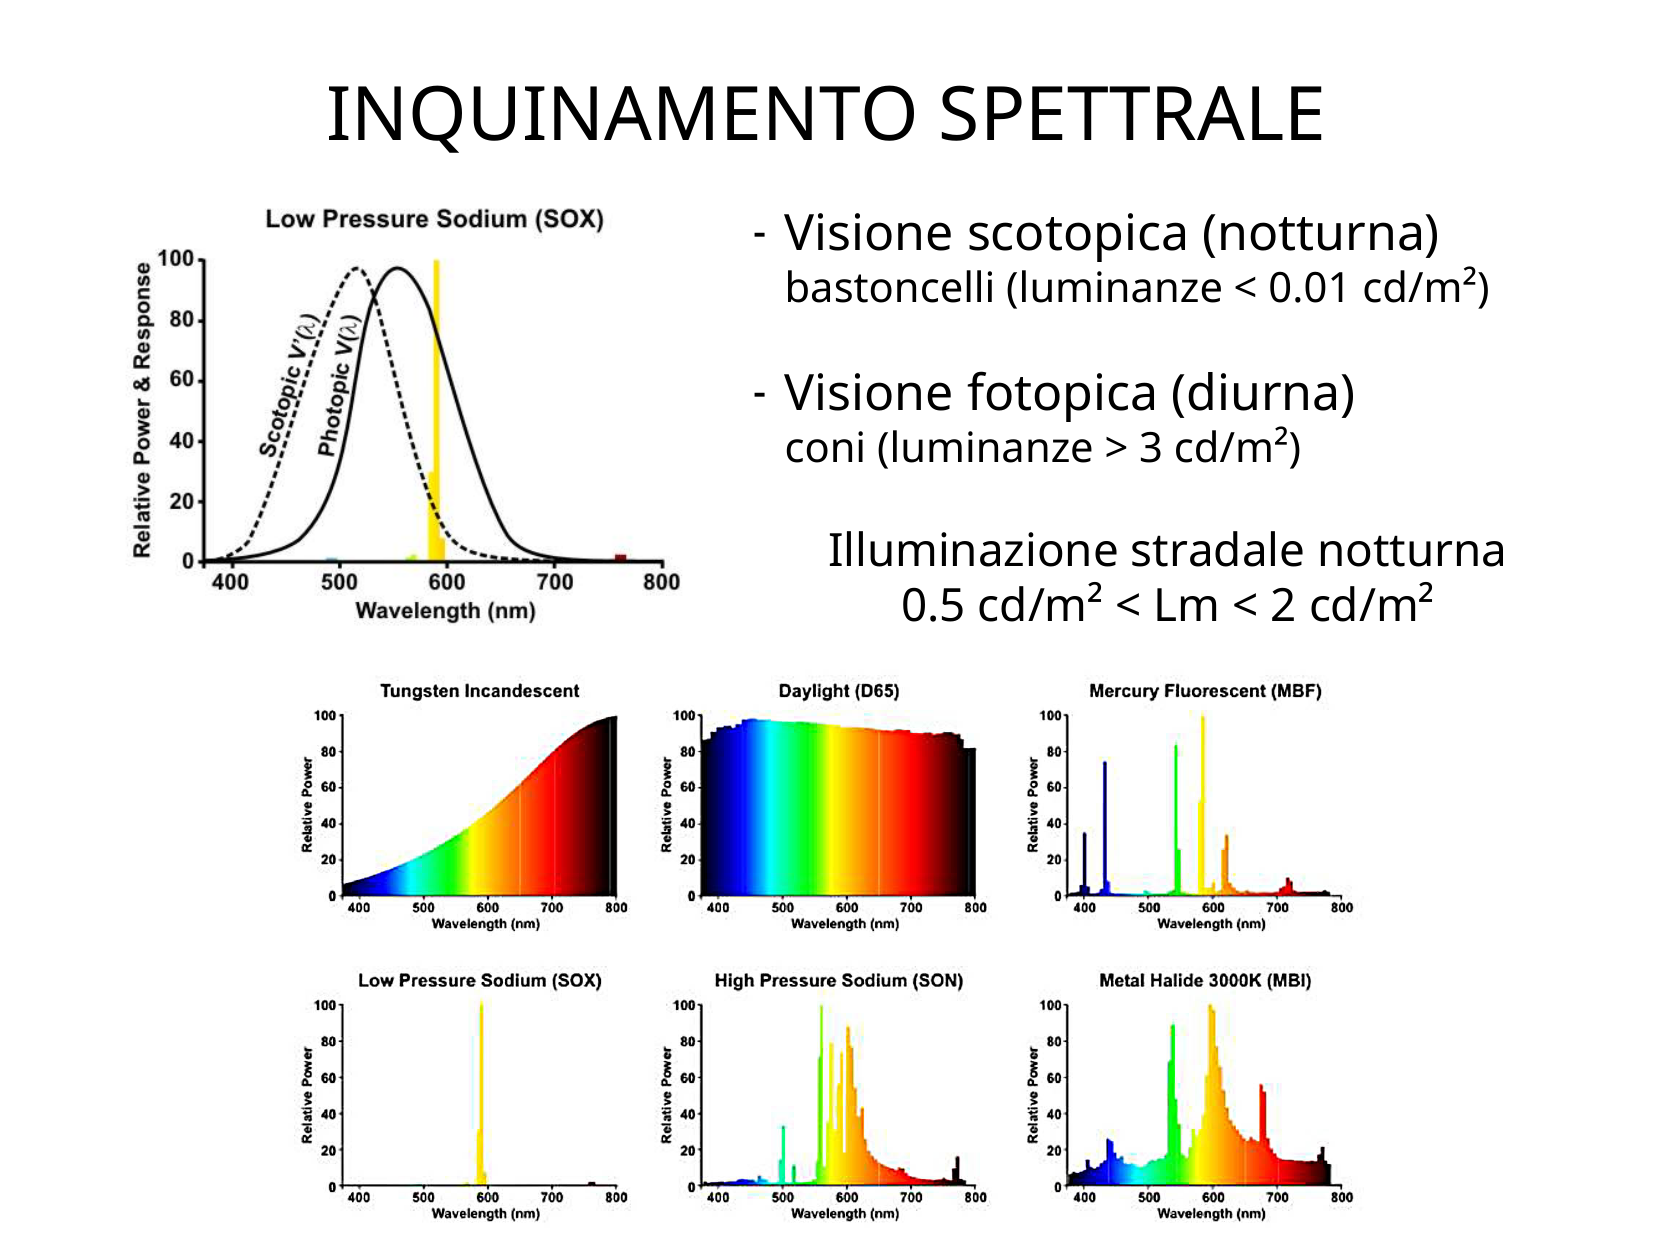

# INQUINAMENTO SPETTRALE
Visione scotopica (notturna)
	bastoncelli (luminanze < 0.01 cd/m²)
Visione fotopica (diurna)
	coni (luminanze > 3 cd/m²)
Illuminazione stradale notturna
0.5 cd/m² < Lm < 2 cd/m²
A + B + C = inquinamento luminoso